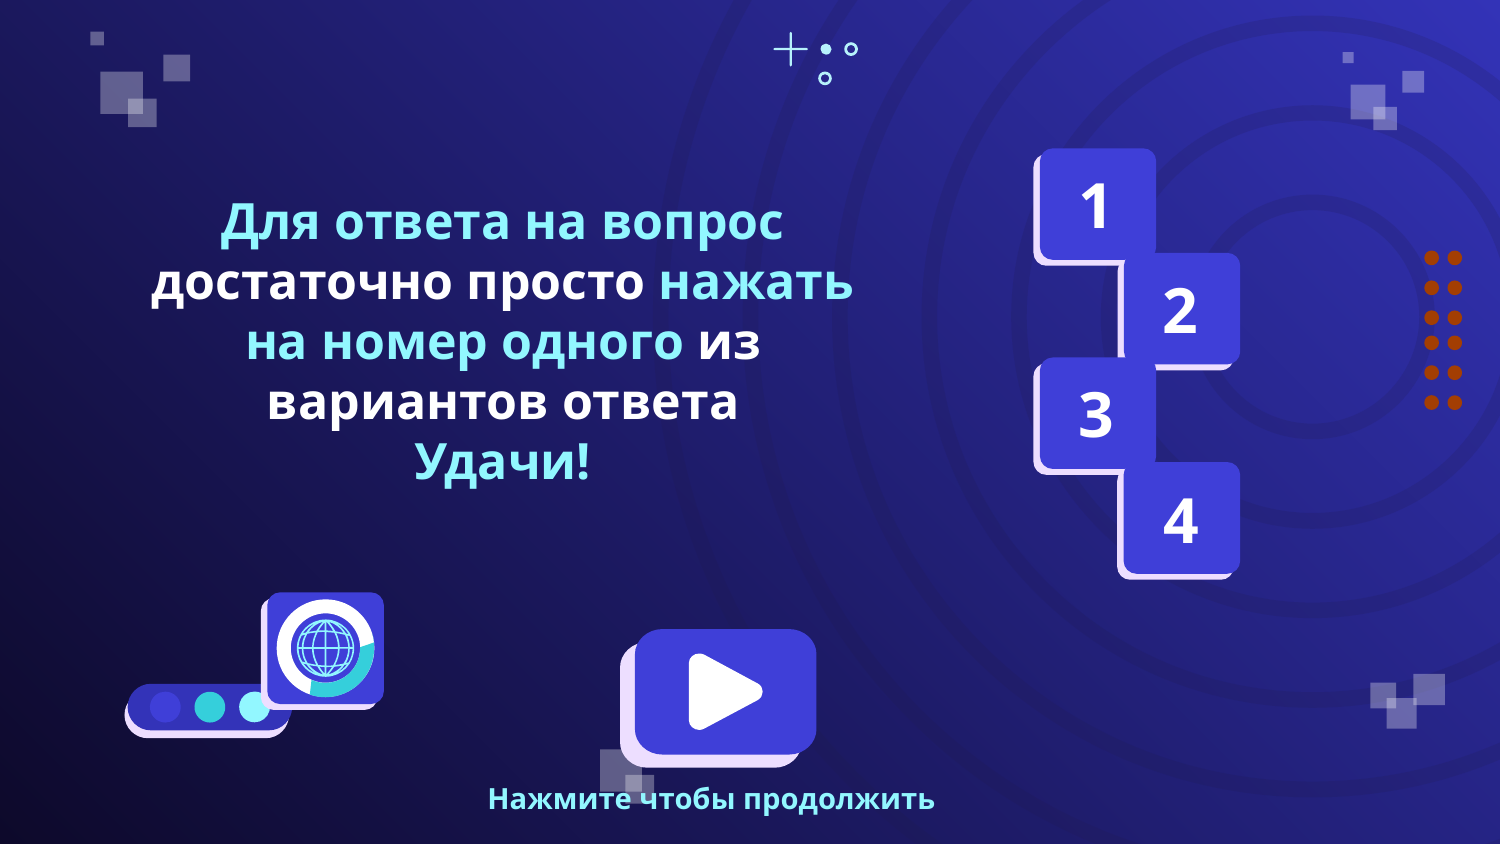

# Для ответа на вопрос достаточно просто нажать на номер одного из вариантов ответа Удачи!
1
2
3
4
Нажмите чтобы продолжить